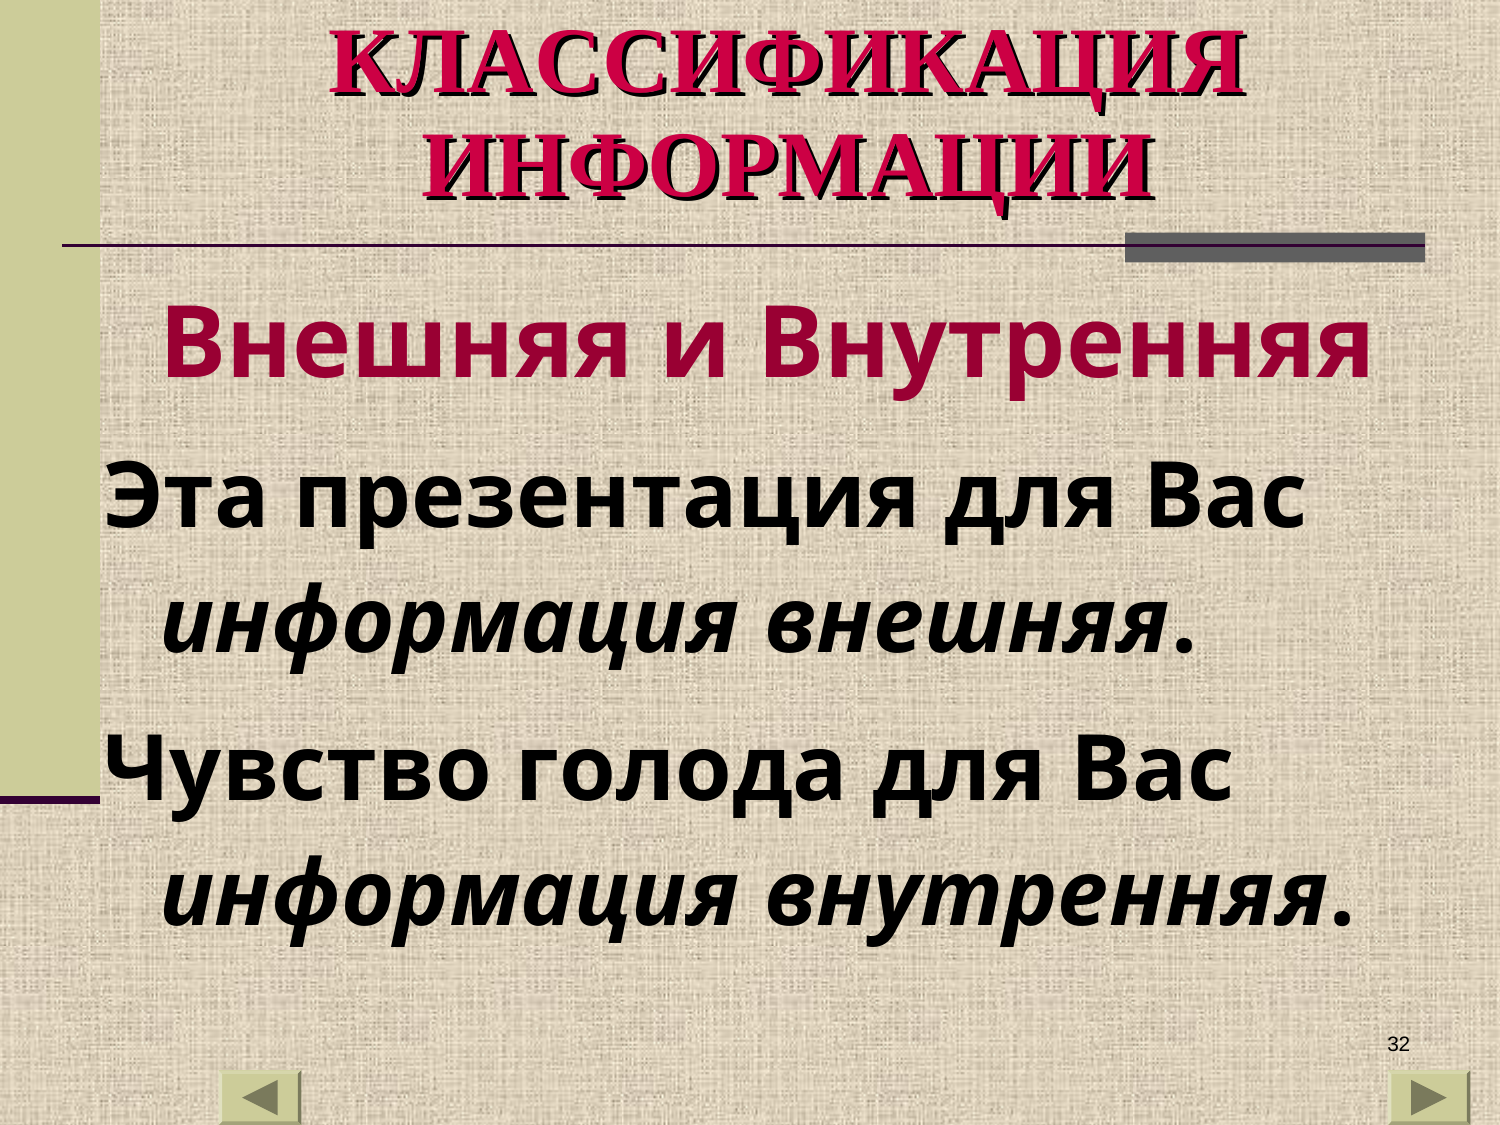

# КЛАССИФИКАЦИЯ ИНФОРМАЦИИ
	Внешняя и Внутренняя
Эта презентация для Вас информация внешняя.
Чувство голода для Вас информация внутренняя.
32